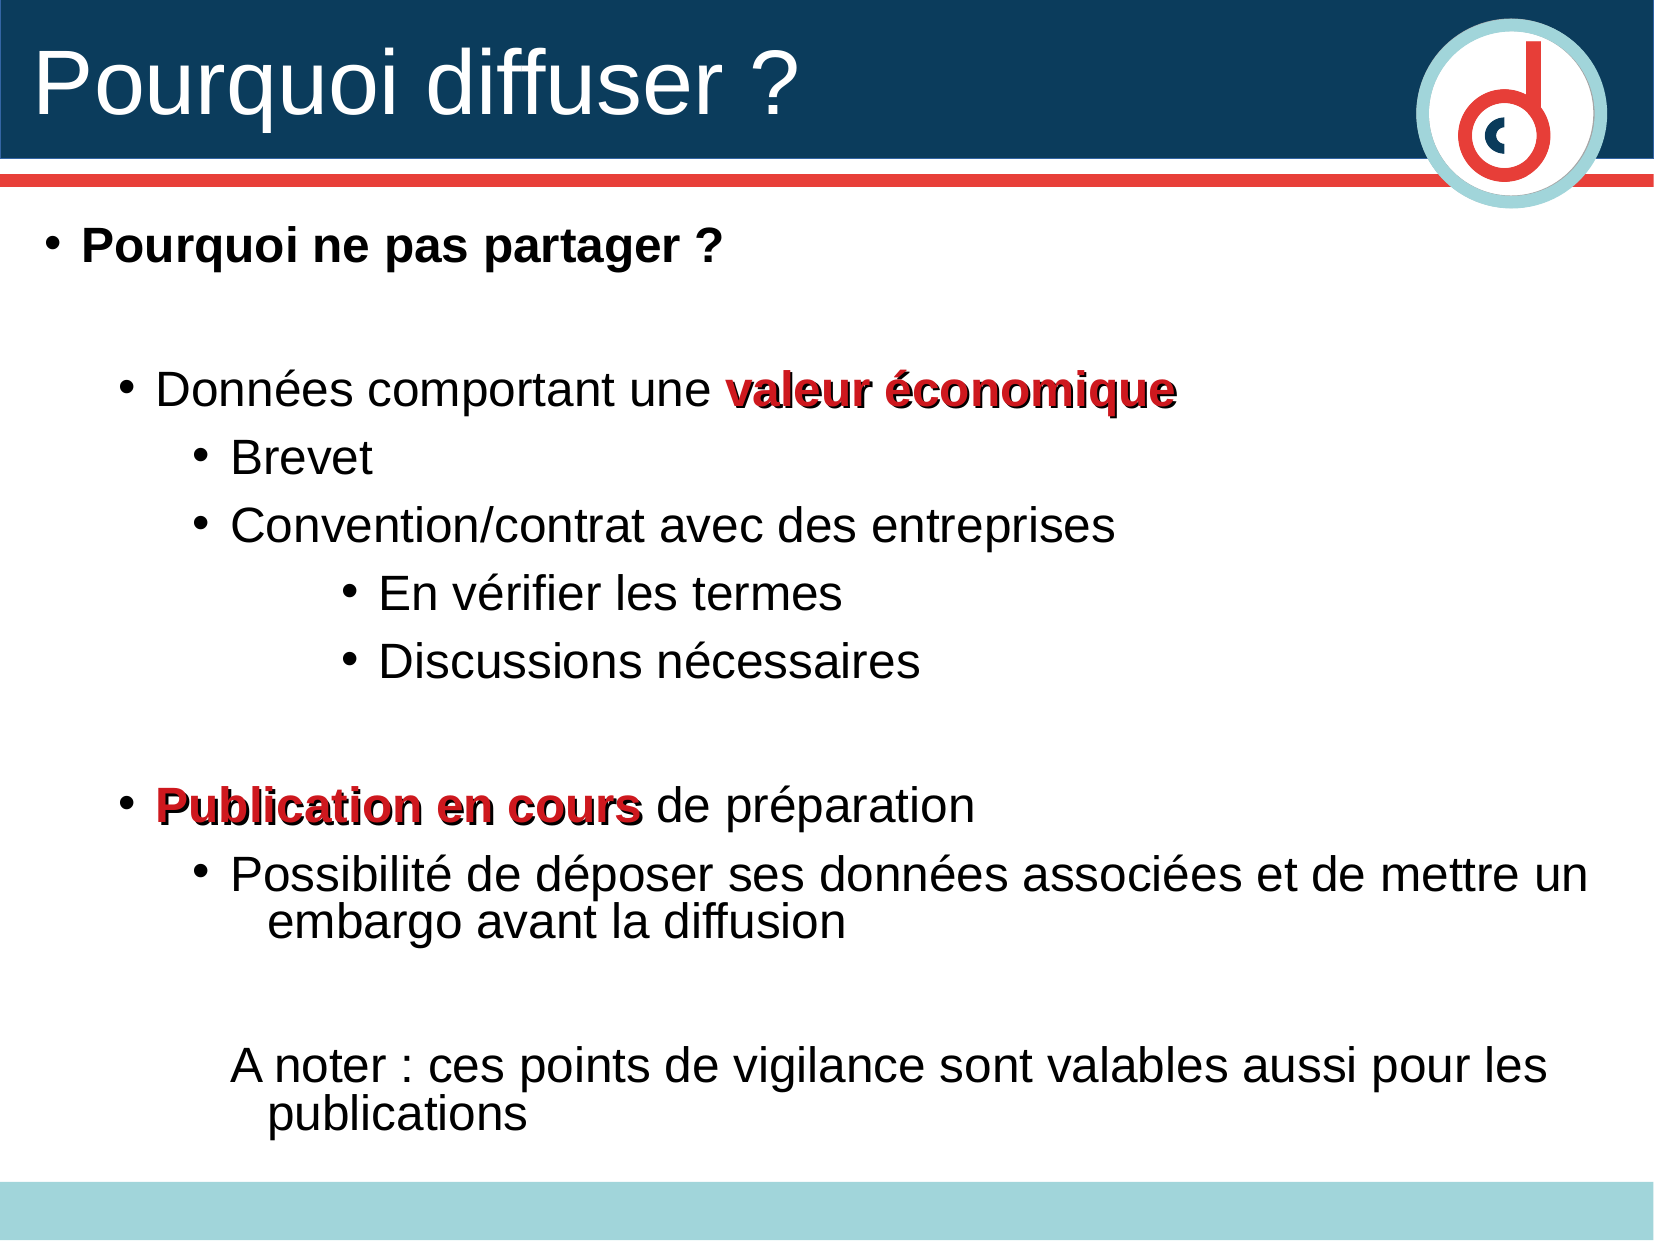

# Pourquoi diffuser ?
Pourquoi ne pas partager ?
Données comportant une valeur économique
Brevet
Convention/contrat avec des entreprises
En vérifier les termes
Discussions nécessaires
Publication en cours de préparation
Possibilité de déposer ses données associées et de mettre un embargo avant la diffusion
A noter : ces points de vigilance sont valables aussi pour les publications